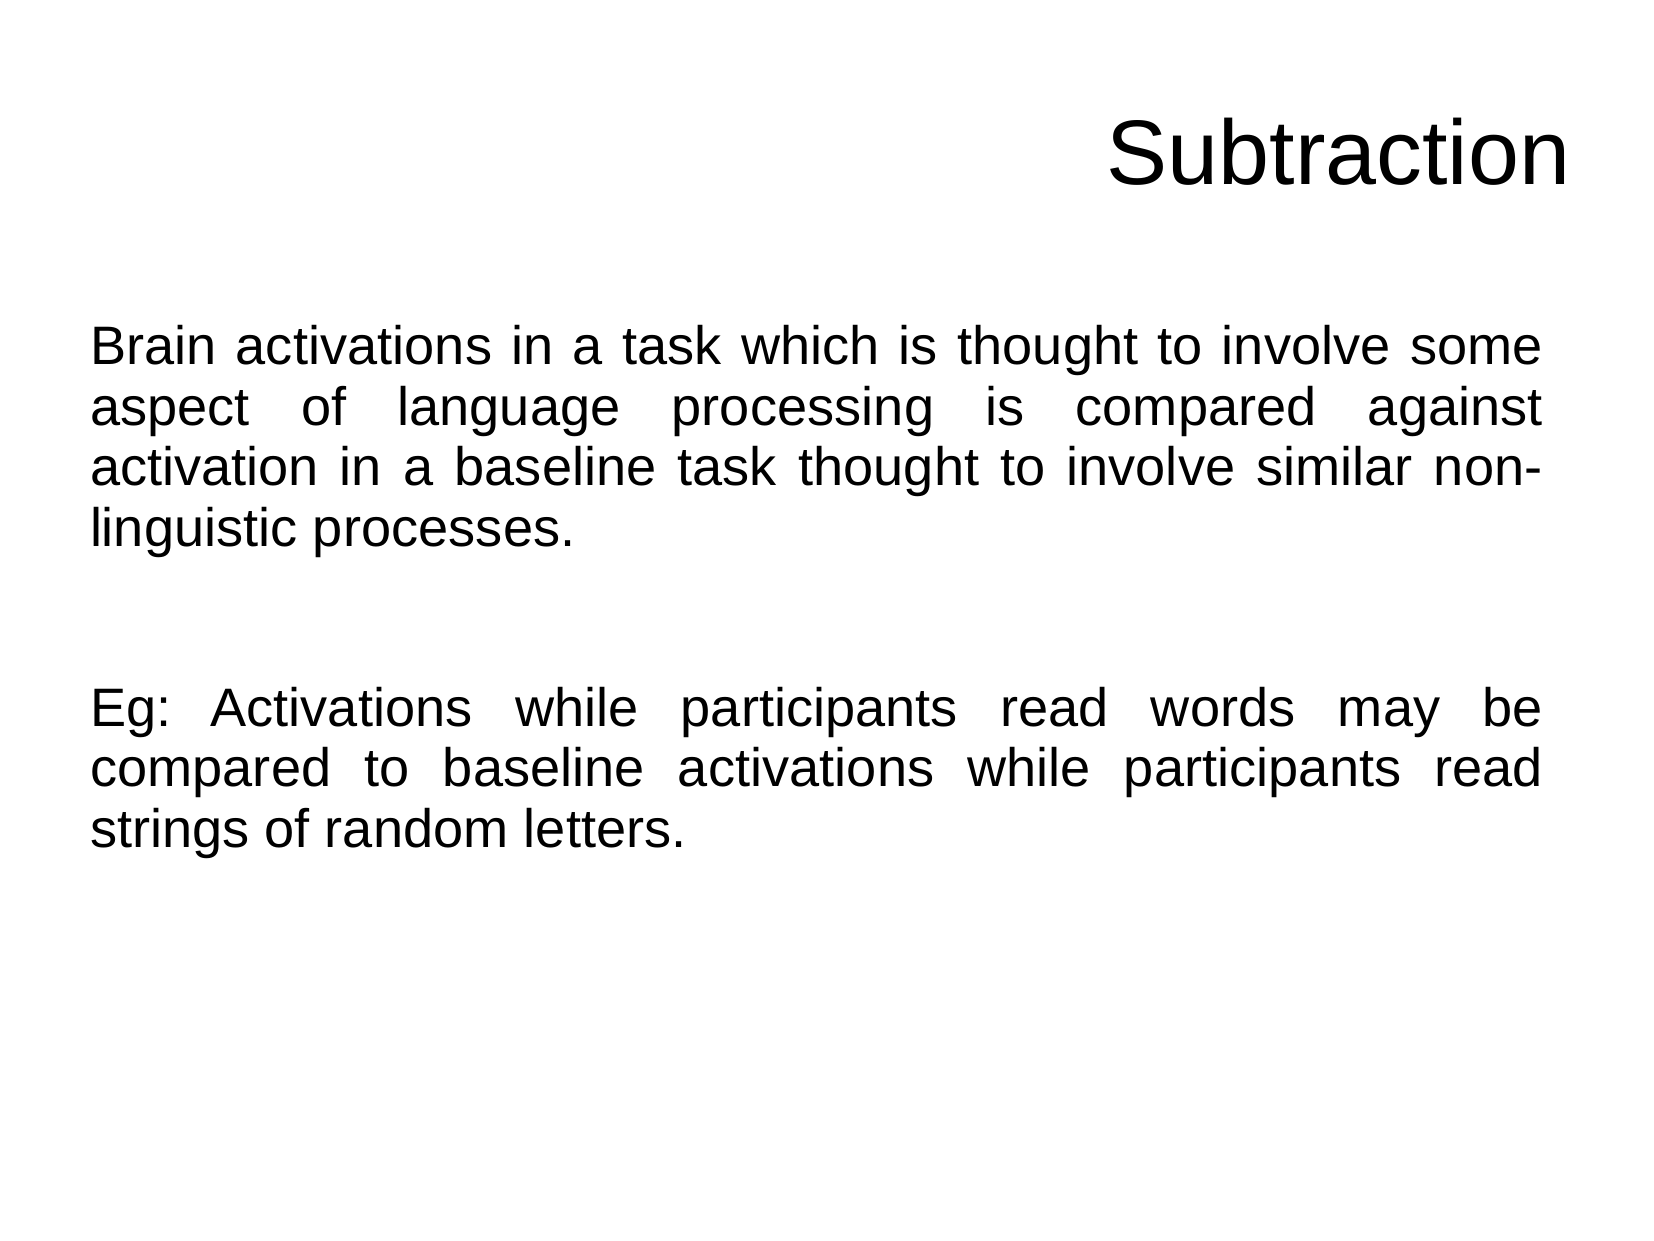

# Subtraction
Brain activations in a task which is thought to involve some aspect of language processing is compared against activation in a baseline task thought to involve similar non-linguistic processes.
Eg: Activations while participants read words may be compared to baseline activations while participants read strings of random letters.